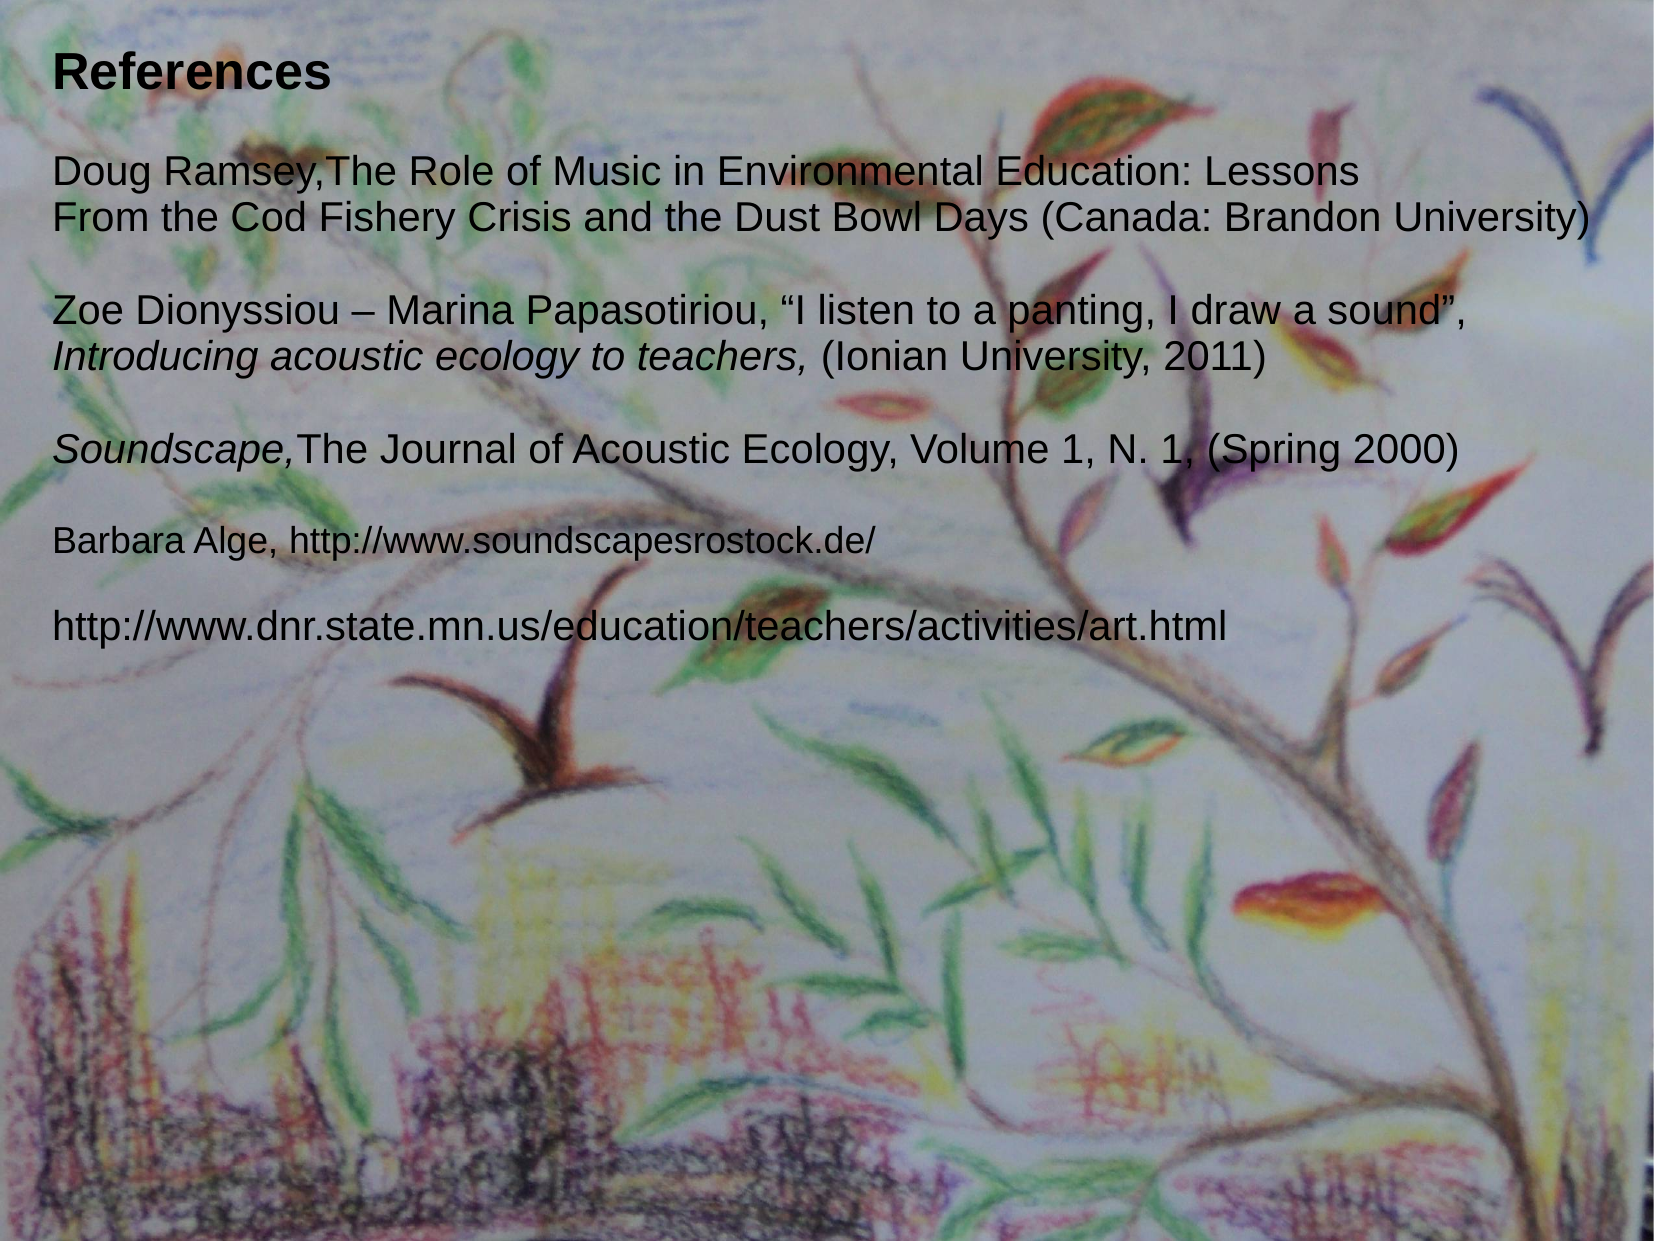

References
Doug Ramsey,The Role of Music in Environmental Education: Lessons
From the Cod Fishery Crisis and the Dust Bowl Days (Canada: Brandon University)
Zoe Dionyssiou – Marina Papasotiriou, “I listen to a panting, I draw a sound”,
Introducing acoustic ecology to teachers, (Ionian University, 2011)
Soundscape,The Journal of Acoustic Ecology, Volume 1, N. 1, (Spring 2000)
Barbara Alge, http://www.soundscapesrostock.de/
http://www.dnr.state.mn.us/education/teachers/activities/art.html